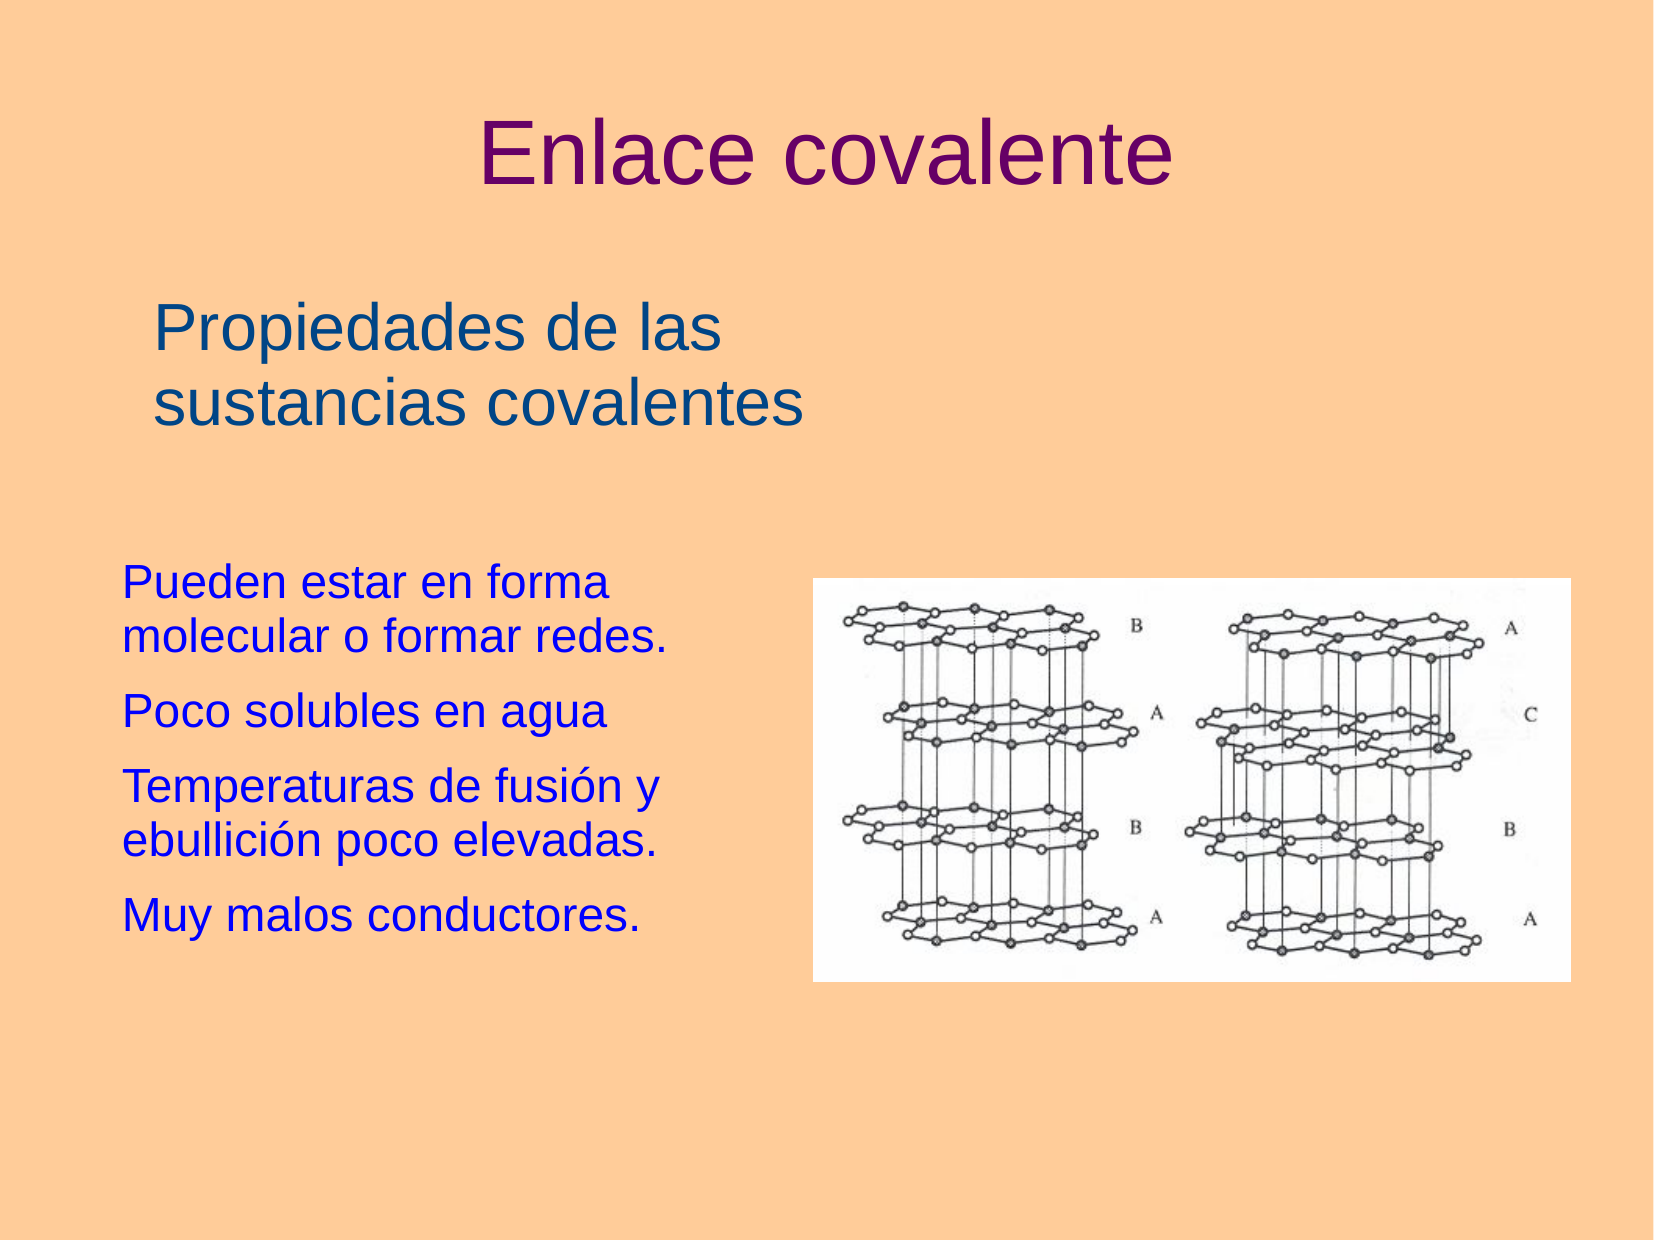

# Enlace covalente
Propiedades de las sustancias covalentes
Pueden estar en forma molecular o formar redes.
Poco solubles en agua
Temperaturas de fusión y ebullición poco elevadas.
Muy malos conductores.